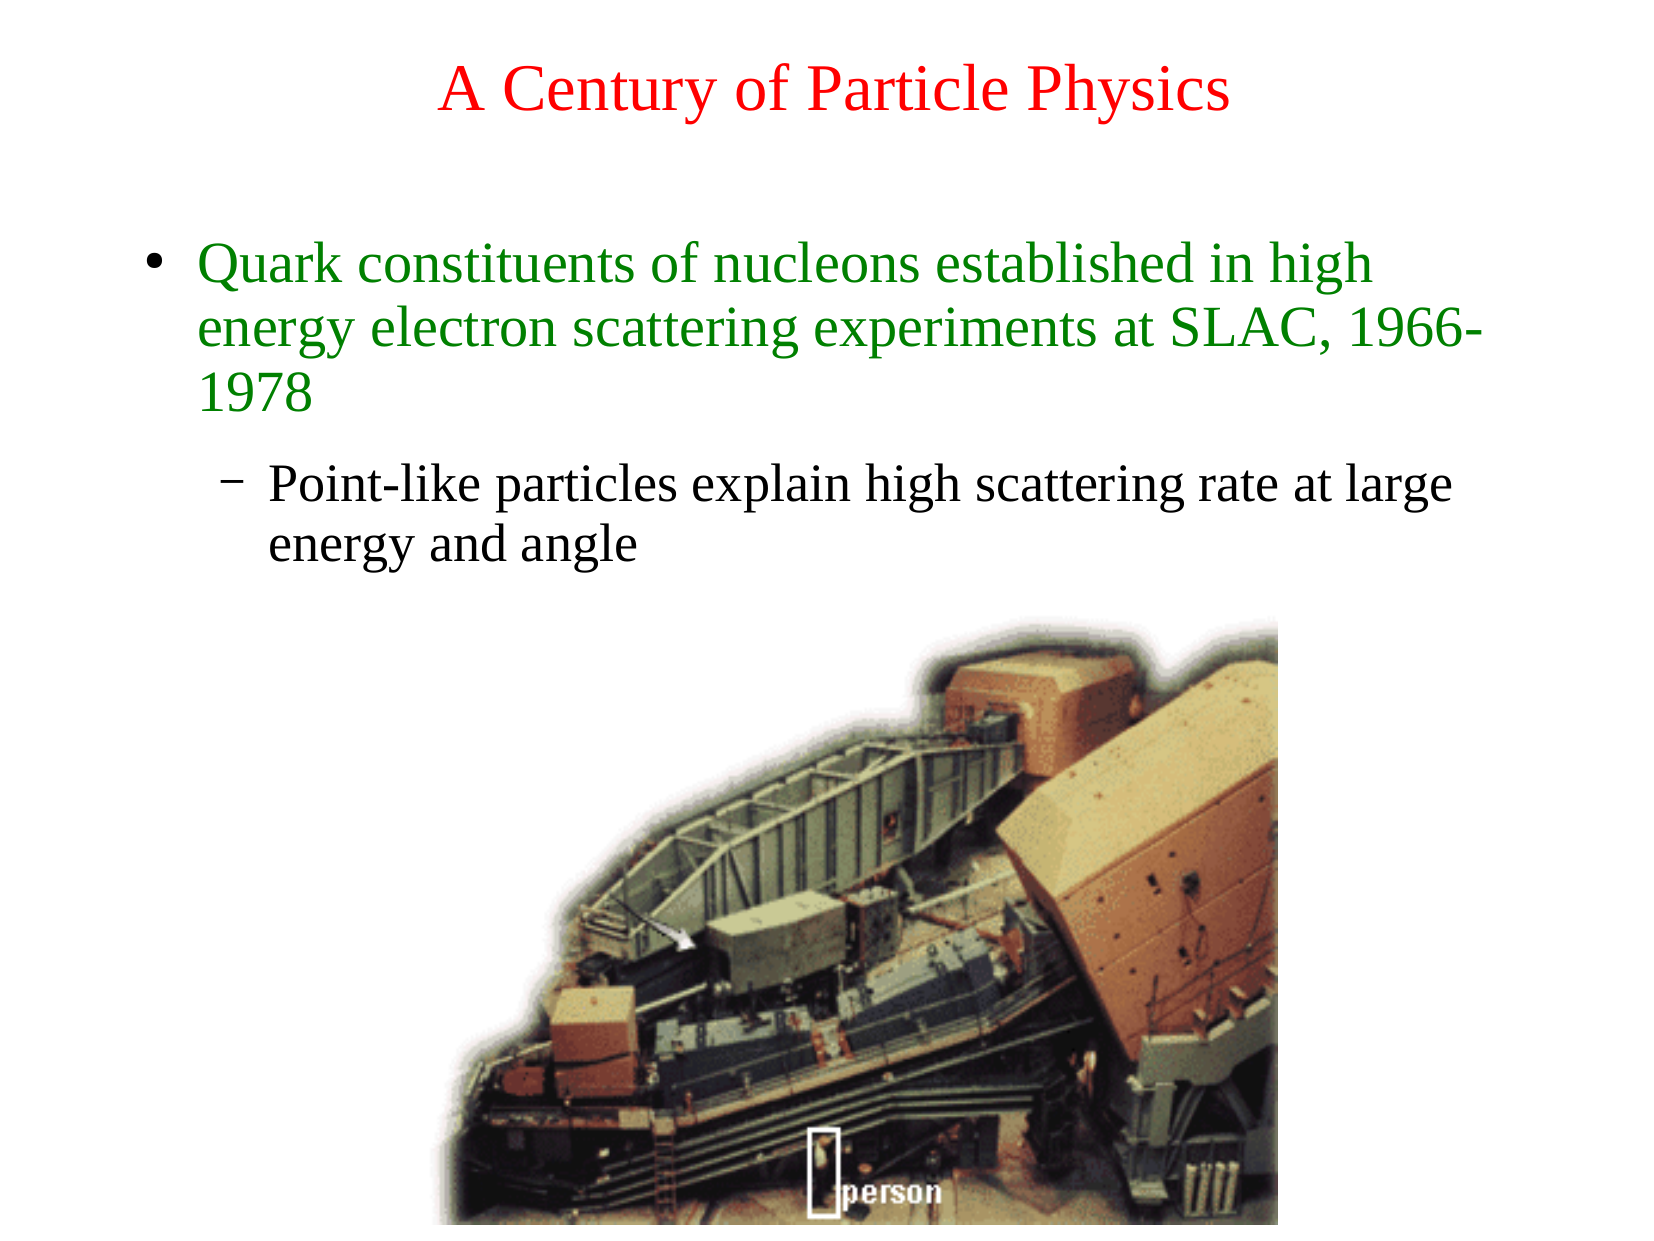

# A Century of Particle Physics
Quark constituents of nucleons established in high energy electron scattering experiments at SLAC, 1966-1978
Point-like particles explain high scattering rate at large energy and angle